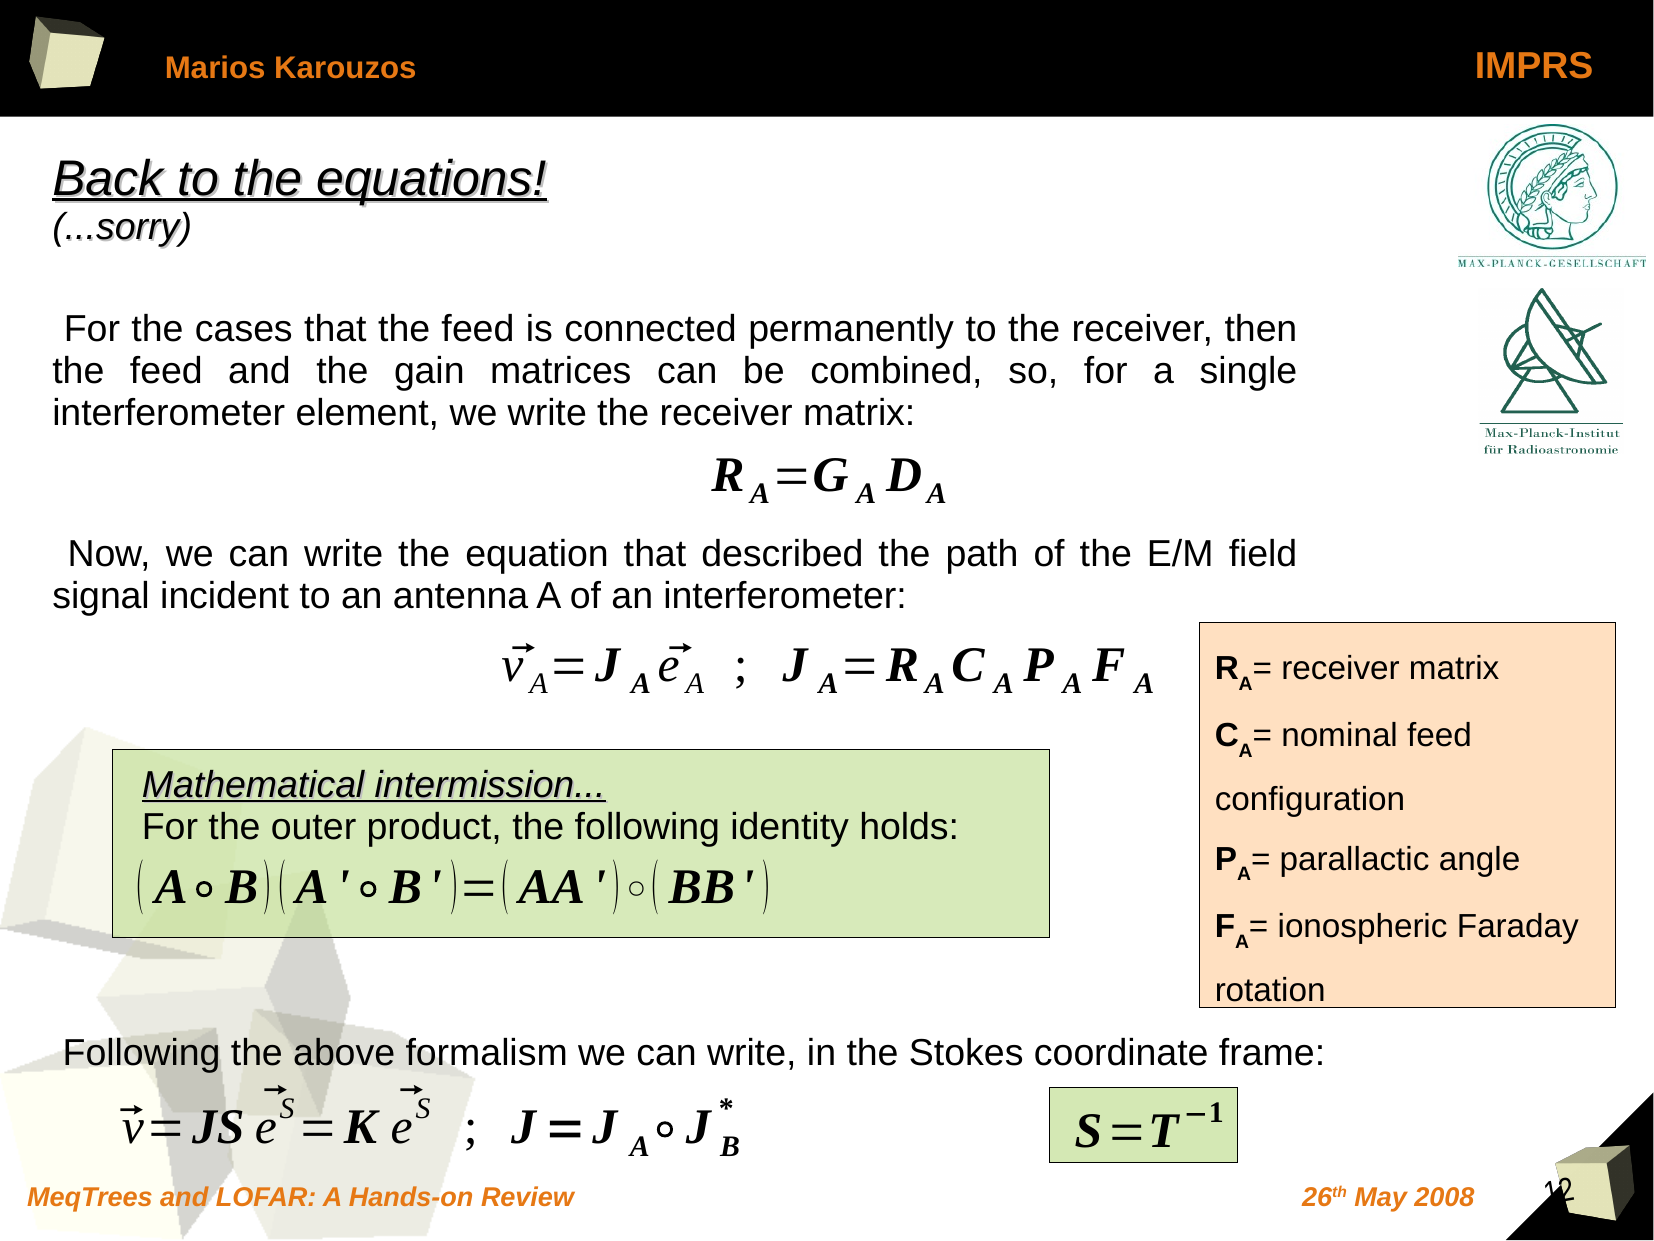

Marios Karouzos														 IMPRS
Back to the equations!
(...sorry)
 For the cases that the feed is connected permanently to the receiver, then the feed and the gain matrices can be combined, so, for a single interferometer element, we write the receiver matrix:
 Now, we can write the equation that described the path of the E/M field signal incident to an antenna A of an interferometer:
RA= receiver matrix
CA= nominal feed configuration
PA= parallactic angle
FA= ionospheric Faraday rotation
Mathematical intermission...
For the outer product, the following identity holds:
 Following the above formalism we can write, in the Stokes coordinate frame:
MeqTrees and LOFAR: A Hands-on Review										26th May 2008